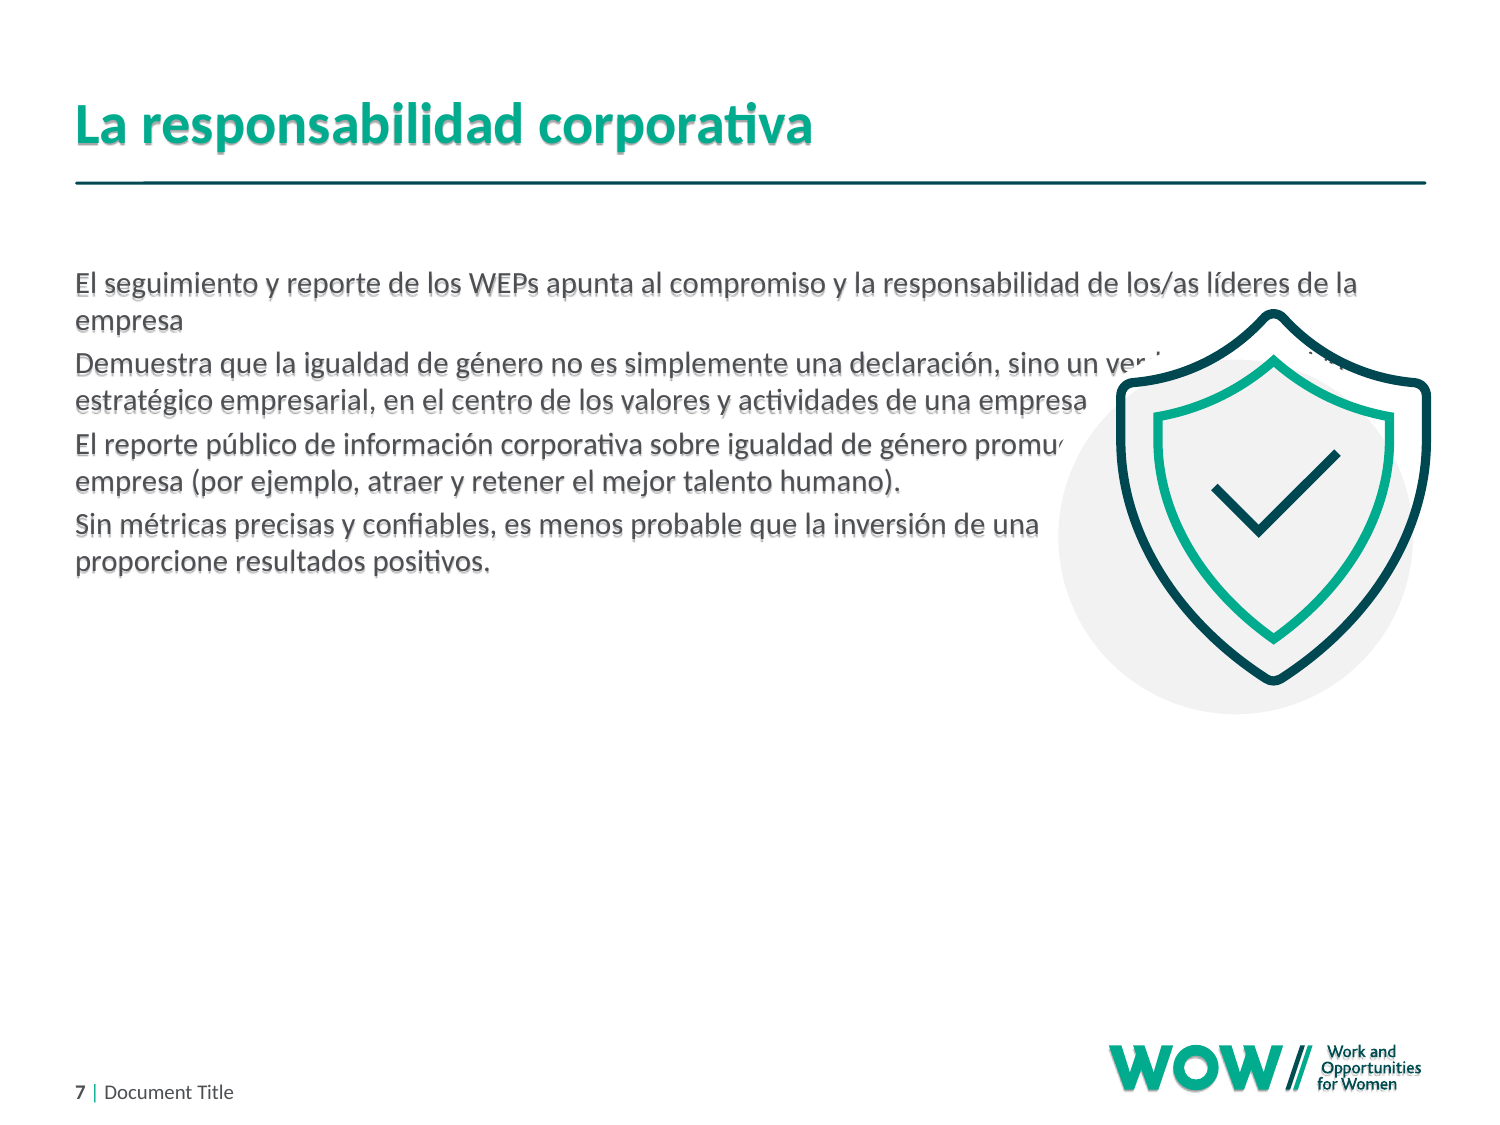

La responsabilidad corporativa
# El seguimiento y reporte de los WEPs apunta al compromiso y la responsabilidad de los/as líderes de la empresa
Demuestra que la igualdad de género no es simplemente una declaración, sino un verdadero objetivo estratégico empresarial, en el centro de los valores y actividades de una empresa
El reporte público de información corporativa sobre igualdad de género promueve la confianza hacia una empresa (por ejemplo, atraer y retener el mejor talento humano).
Sin métricas precisas y confiables, es menos probable que la inversión de una organización en los Principios proporcione resultados positivos.
7 | Document Title